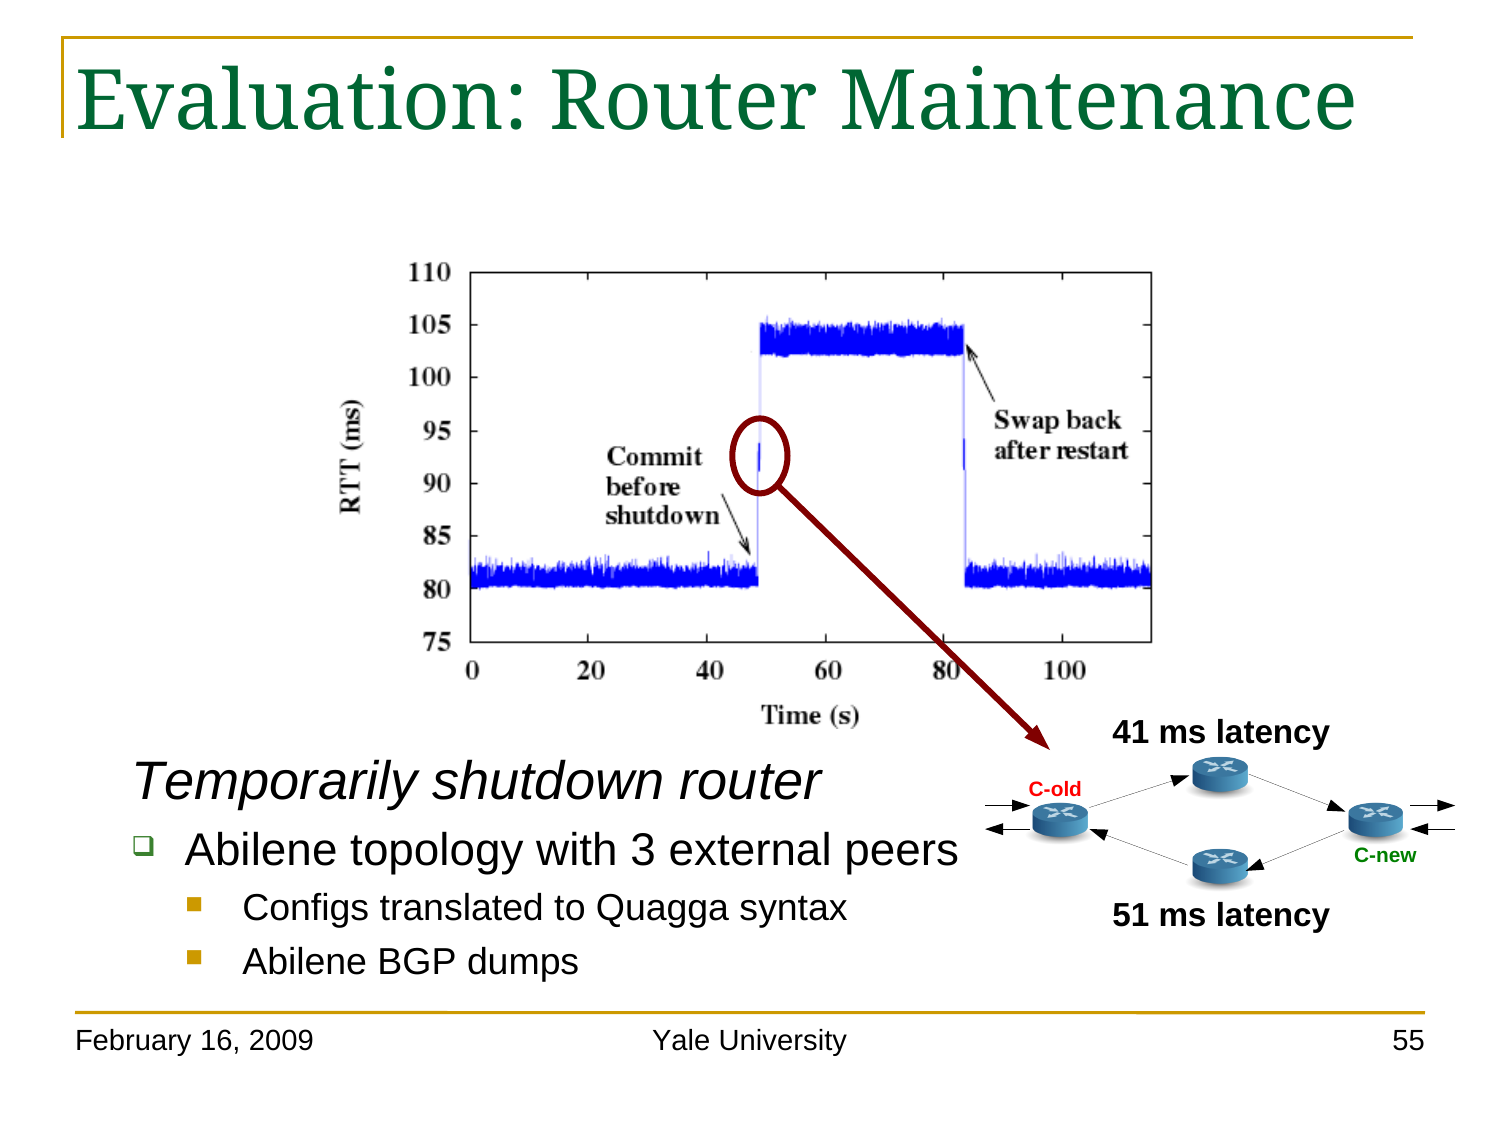

# Evaluation: Router Maintenance
41 ms latency
C-old
C-new
51 ms latency
Temporarily shutdown router
Abilene topology with 3 external peers
Configs translated to Quagga syntax
Abilene BGP dumps
February 16, 2009
Yale University
55